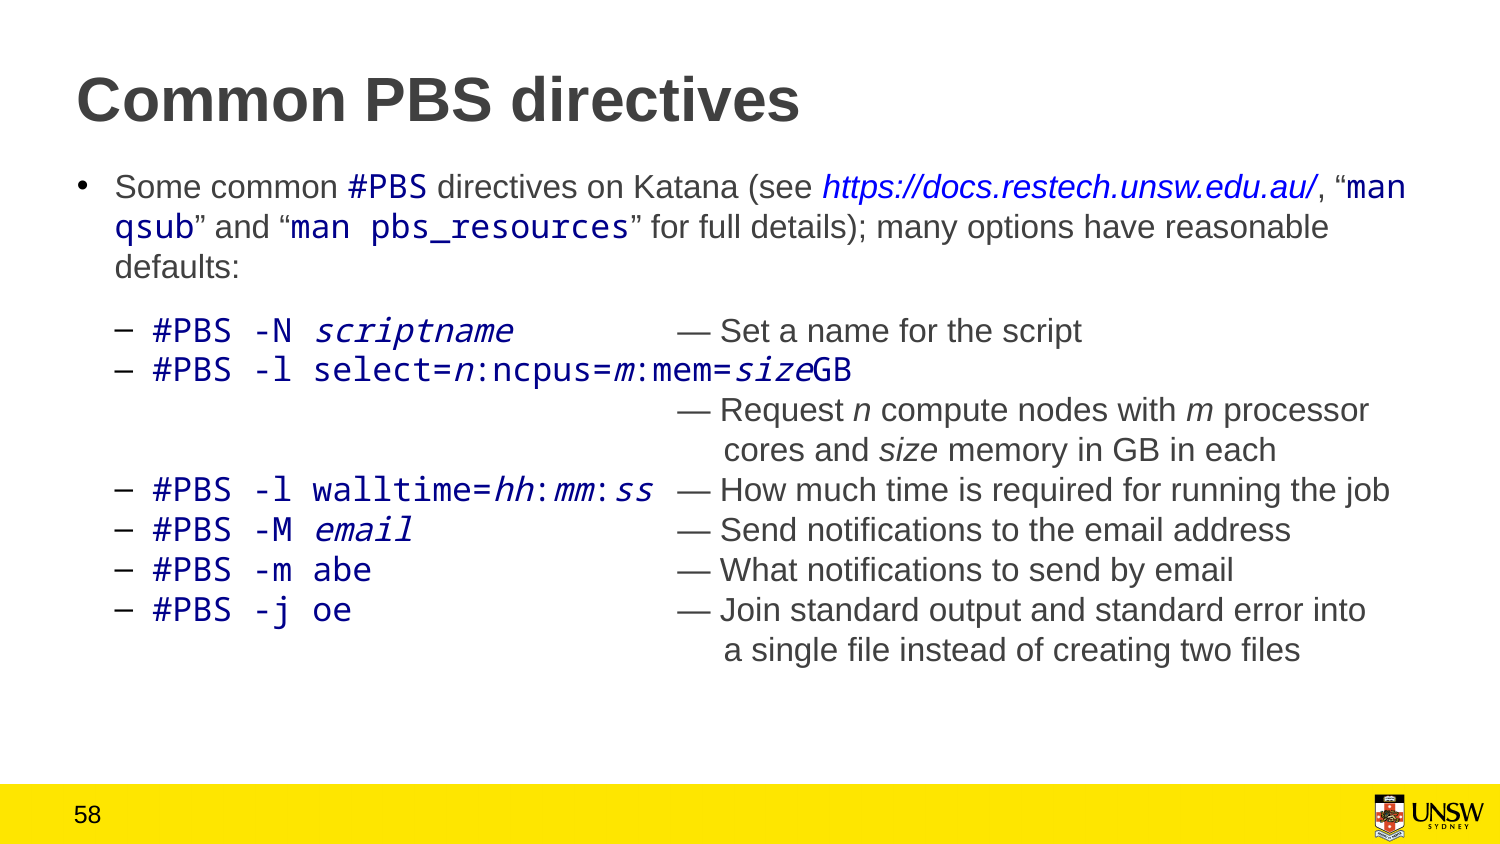

# Common PBS directives
Some common #PBS directives on Katana (see https://docs.restech.unsw.edu.au/, “man qsub” and “man pbs_resources” for full details); many options have reasonable defaults:
#PBS -N scriptname			— Set a name for the script
#PBS -l select=n:ncpus=m:mem=sizeGB
							— Request n compute nodes with m processor
							 cores and size memory in GB in each
#PBS -l walltime=hh:mm:ss	— How much time is required for running the job
#PBS -M email				— Send notifications to the email address
#PBS -m abe					— What notifications to send by email
#PBS -j oe					— Join standard output and standard error into
							 a single file instead of creating two files